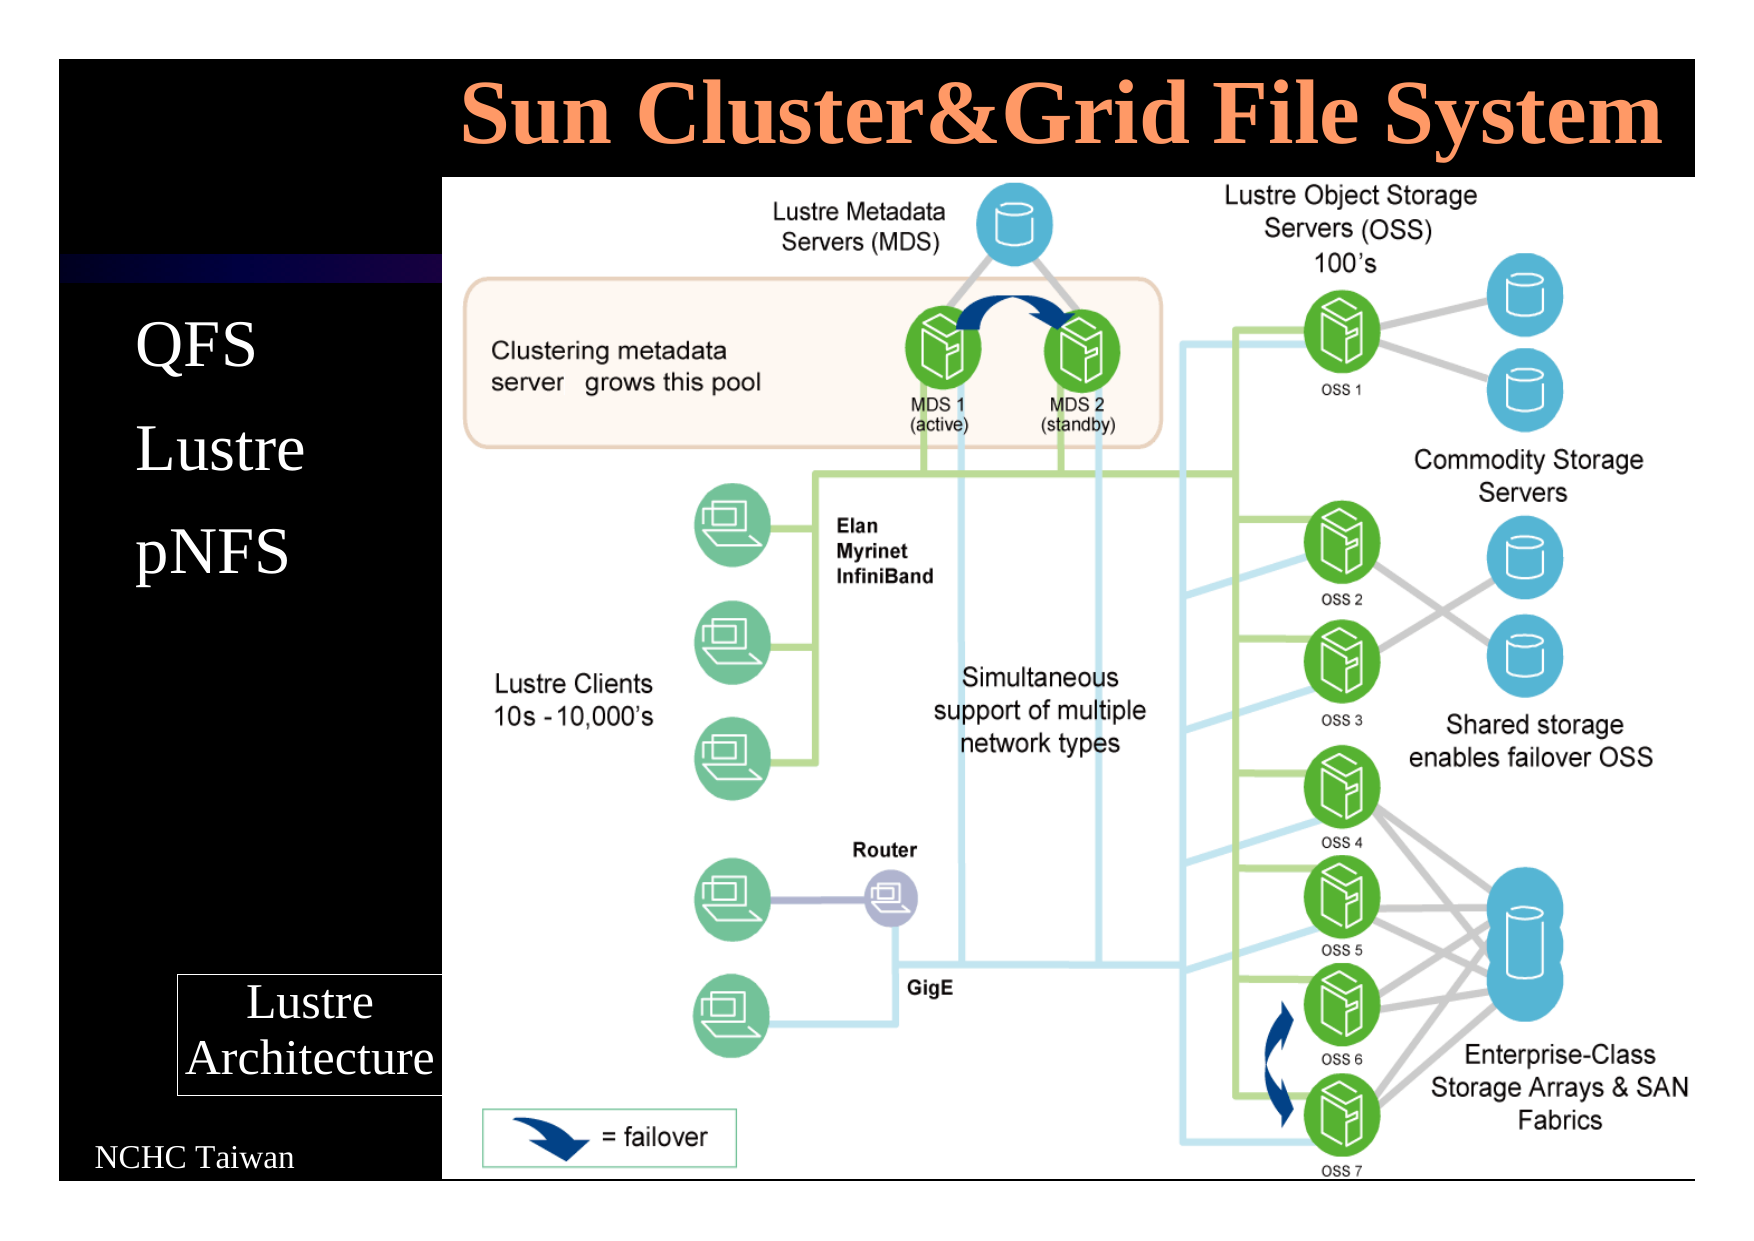

# Sun Cluster&Grid File System
QFS
Lustre
pNFS
Lustre Architecture